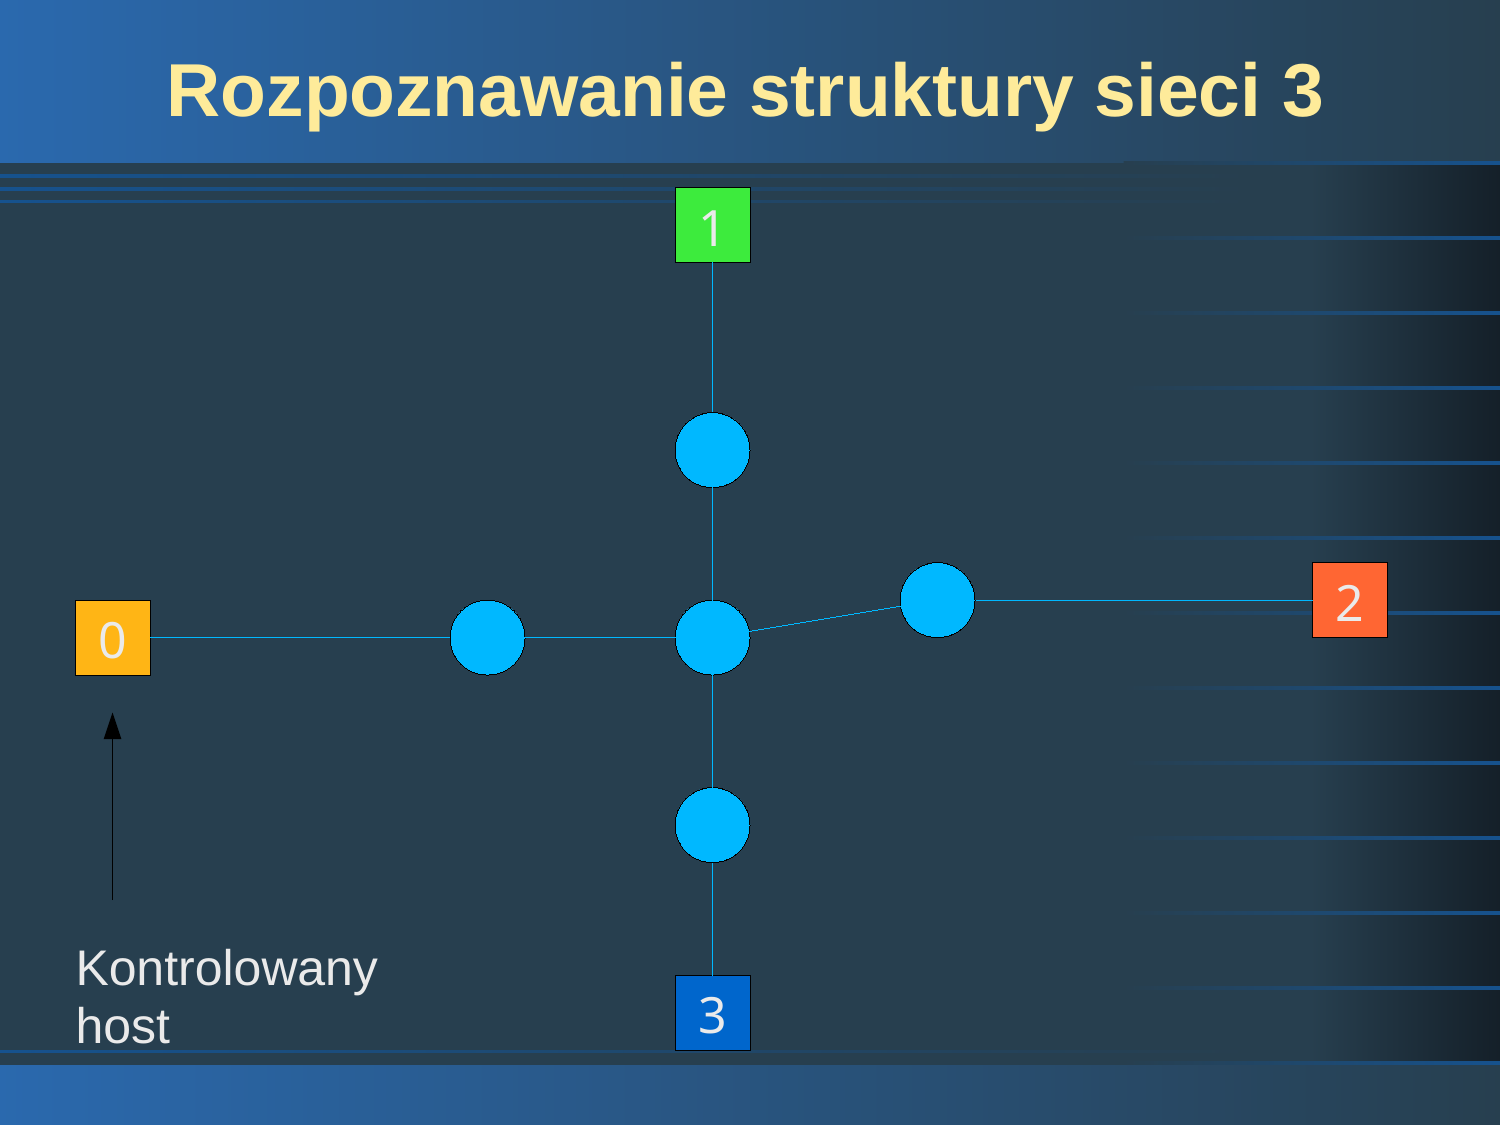

# Rozpoznawanie struktury sieci 3
1
2
0
Kontrolowany
host
3